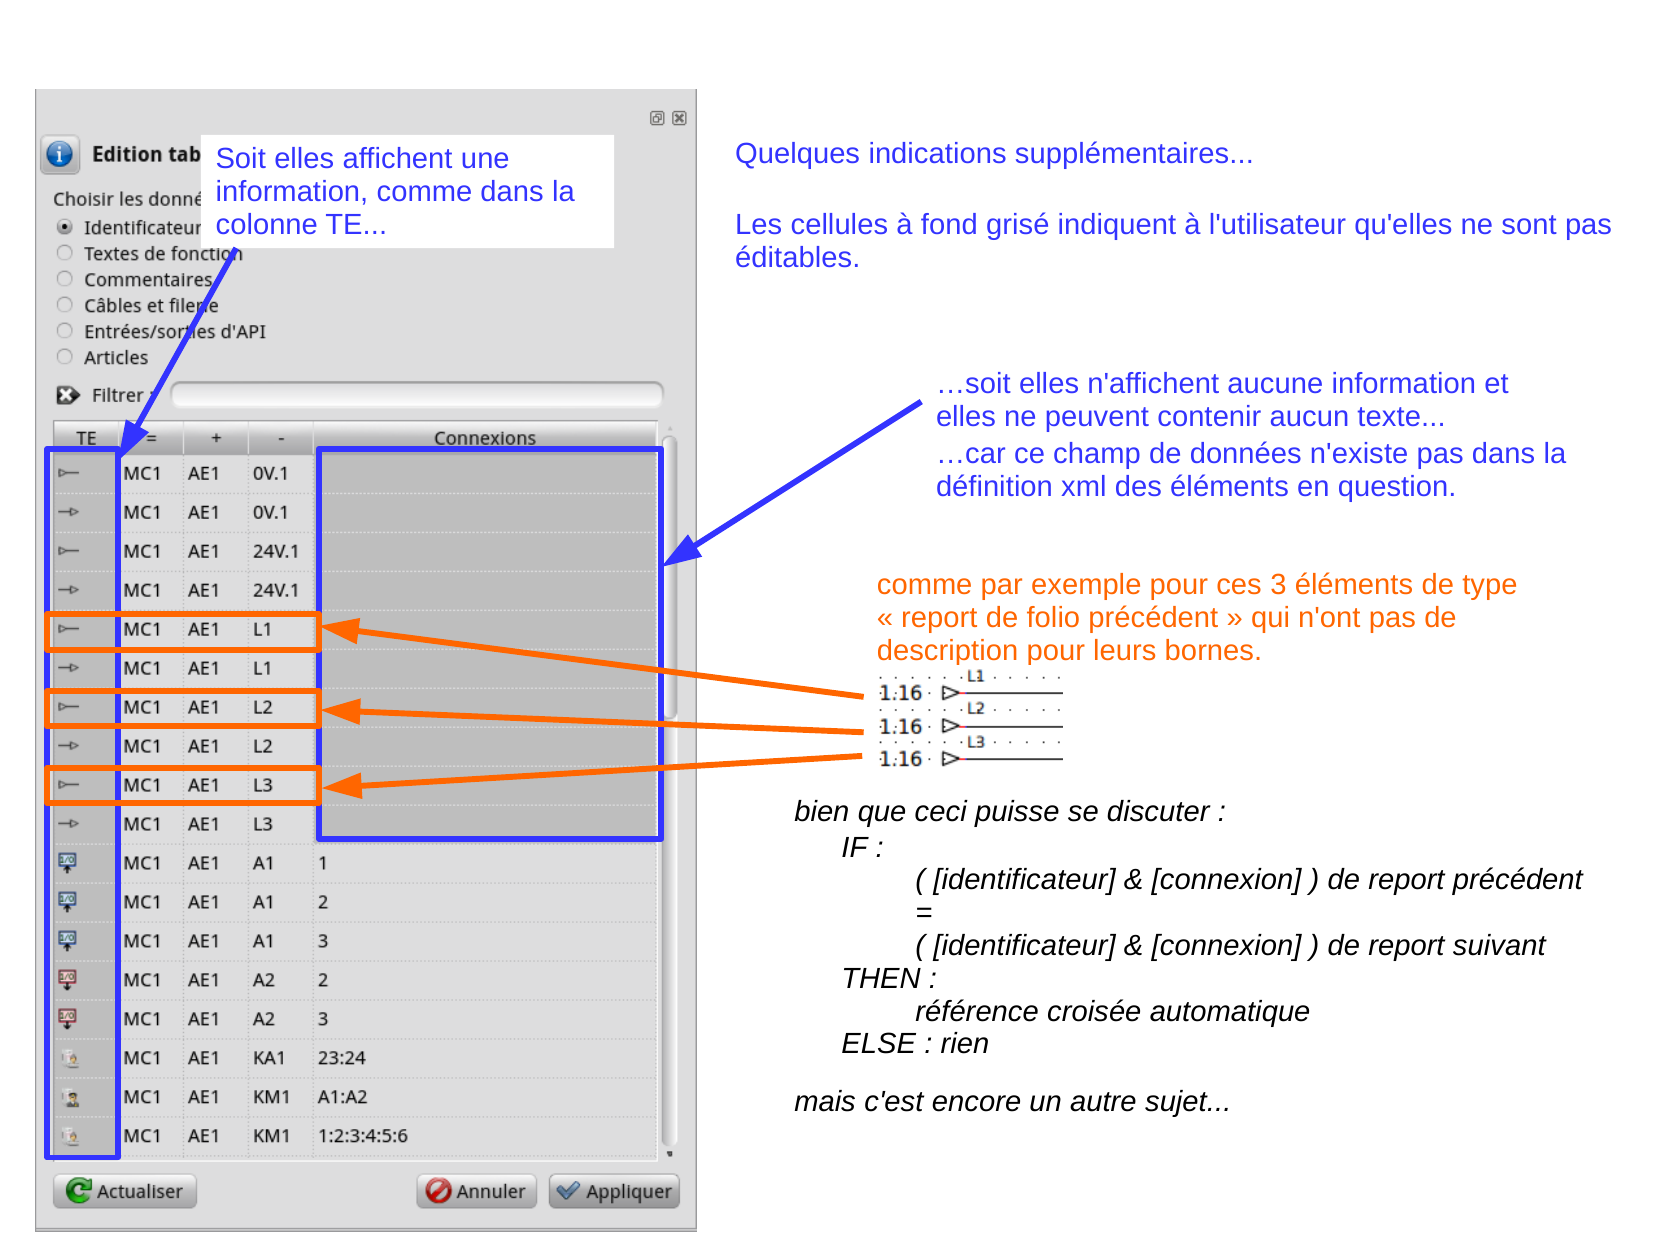

Quelques indications supplémentaires...
Soit elles affichent une information, comme dans la colonne TE...
Les cellules à fond grisé indiquent à l'utilisateur qu'elles ne sont pas éditables.
…soit elles n'affichent aucune information et elles ne peuvent contenir aucun texte...
…car ce champ de données n'existe pas dans la définition xml des éléments en question.
comme par exemple pour ces 3 éléments de type « report de folio précédent » qui n'ont pas de description pour leurs bornes.
bien que ceci puisse se discuter :
IF :
	( [identificateur] & [connexion] ) de report précédent
	=
	( [identificateur] & [connexion] ) de report suivant
THEN :
	référence croisée automatique
ELSE : rien
mais c'est encore un autre sujet...